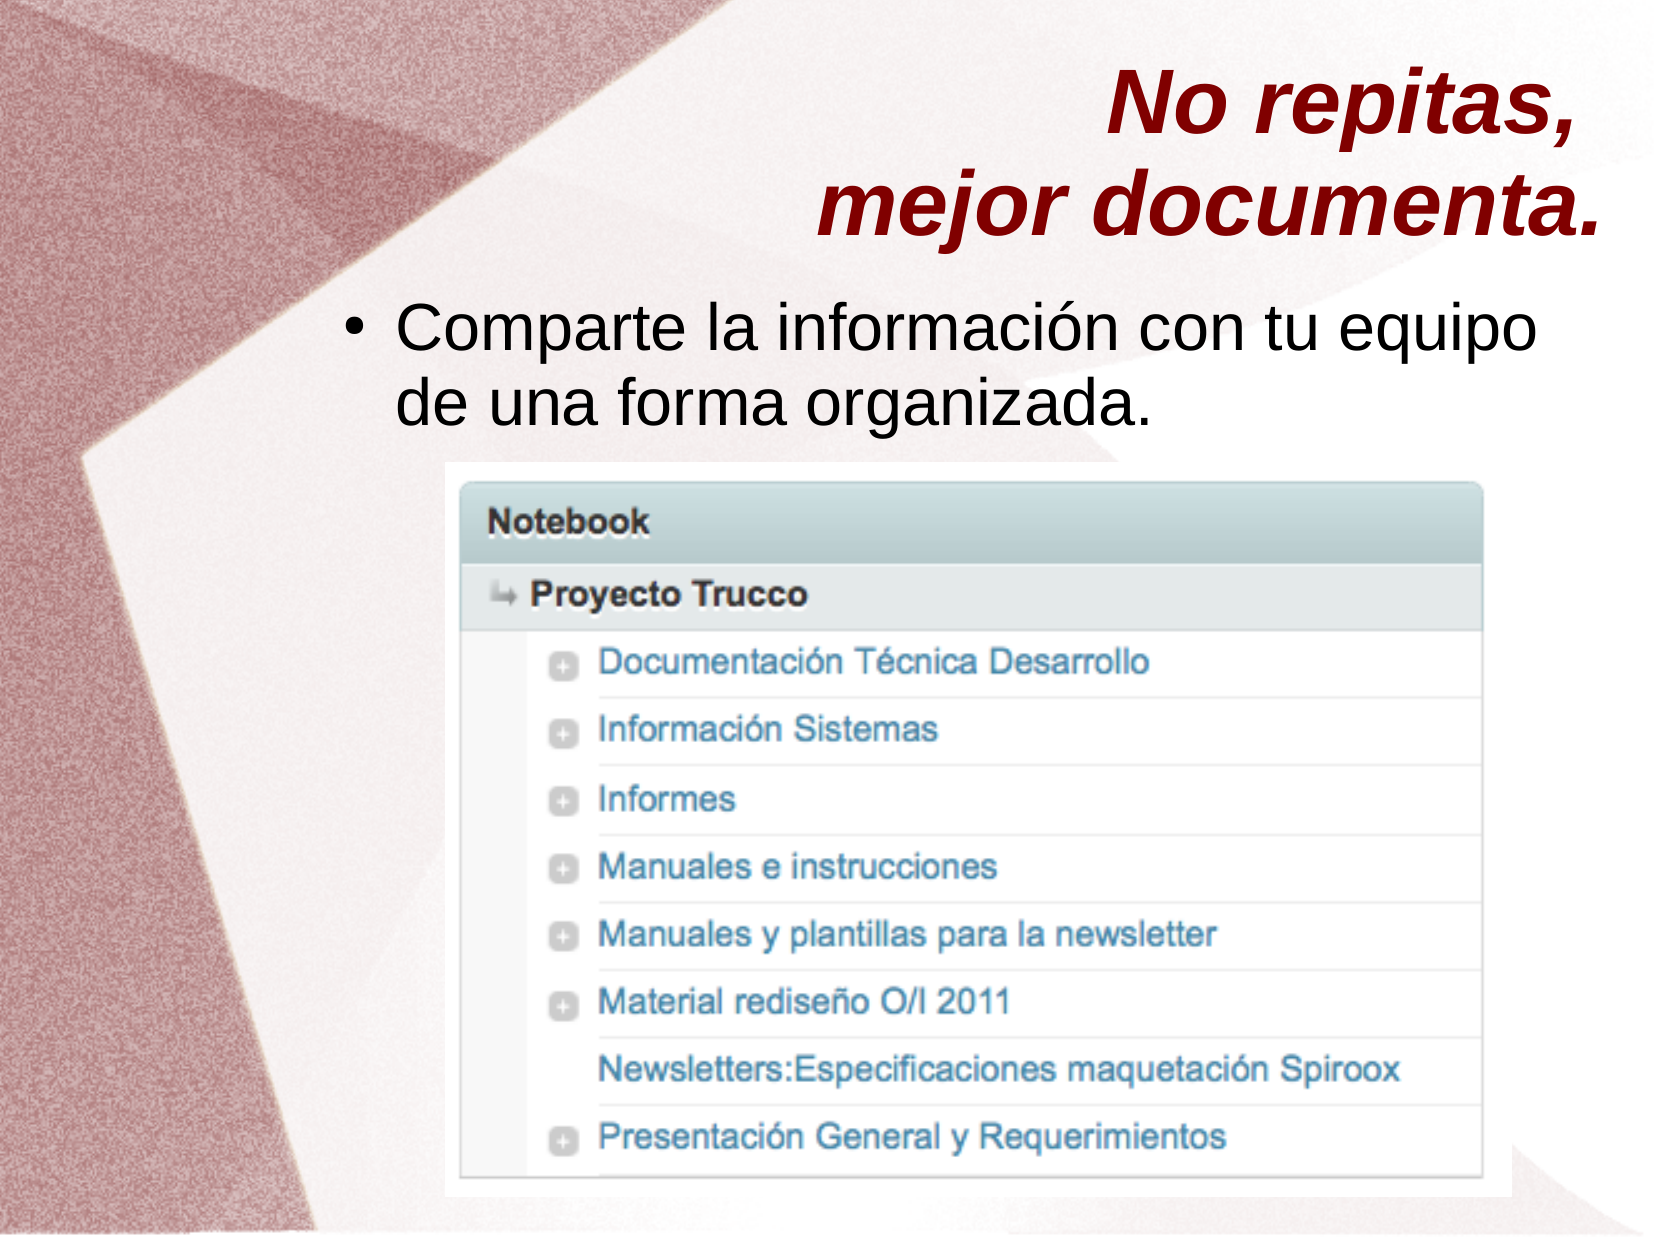

# No repitas, mejor documenta.
Comparte la información con tu equipo de una forma organizada.